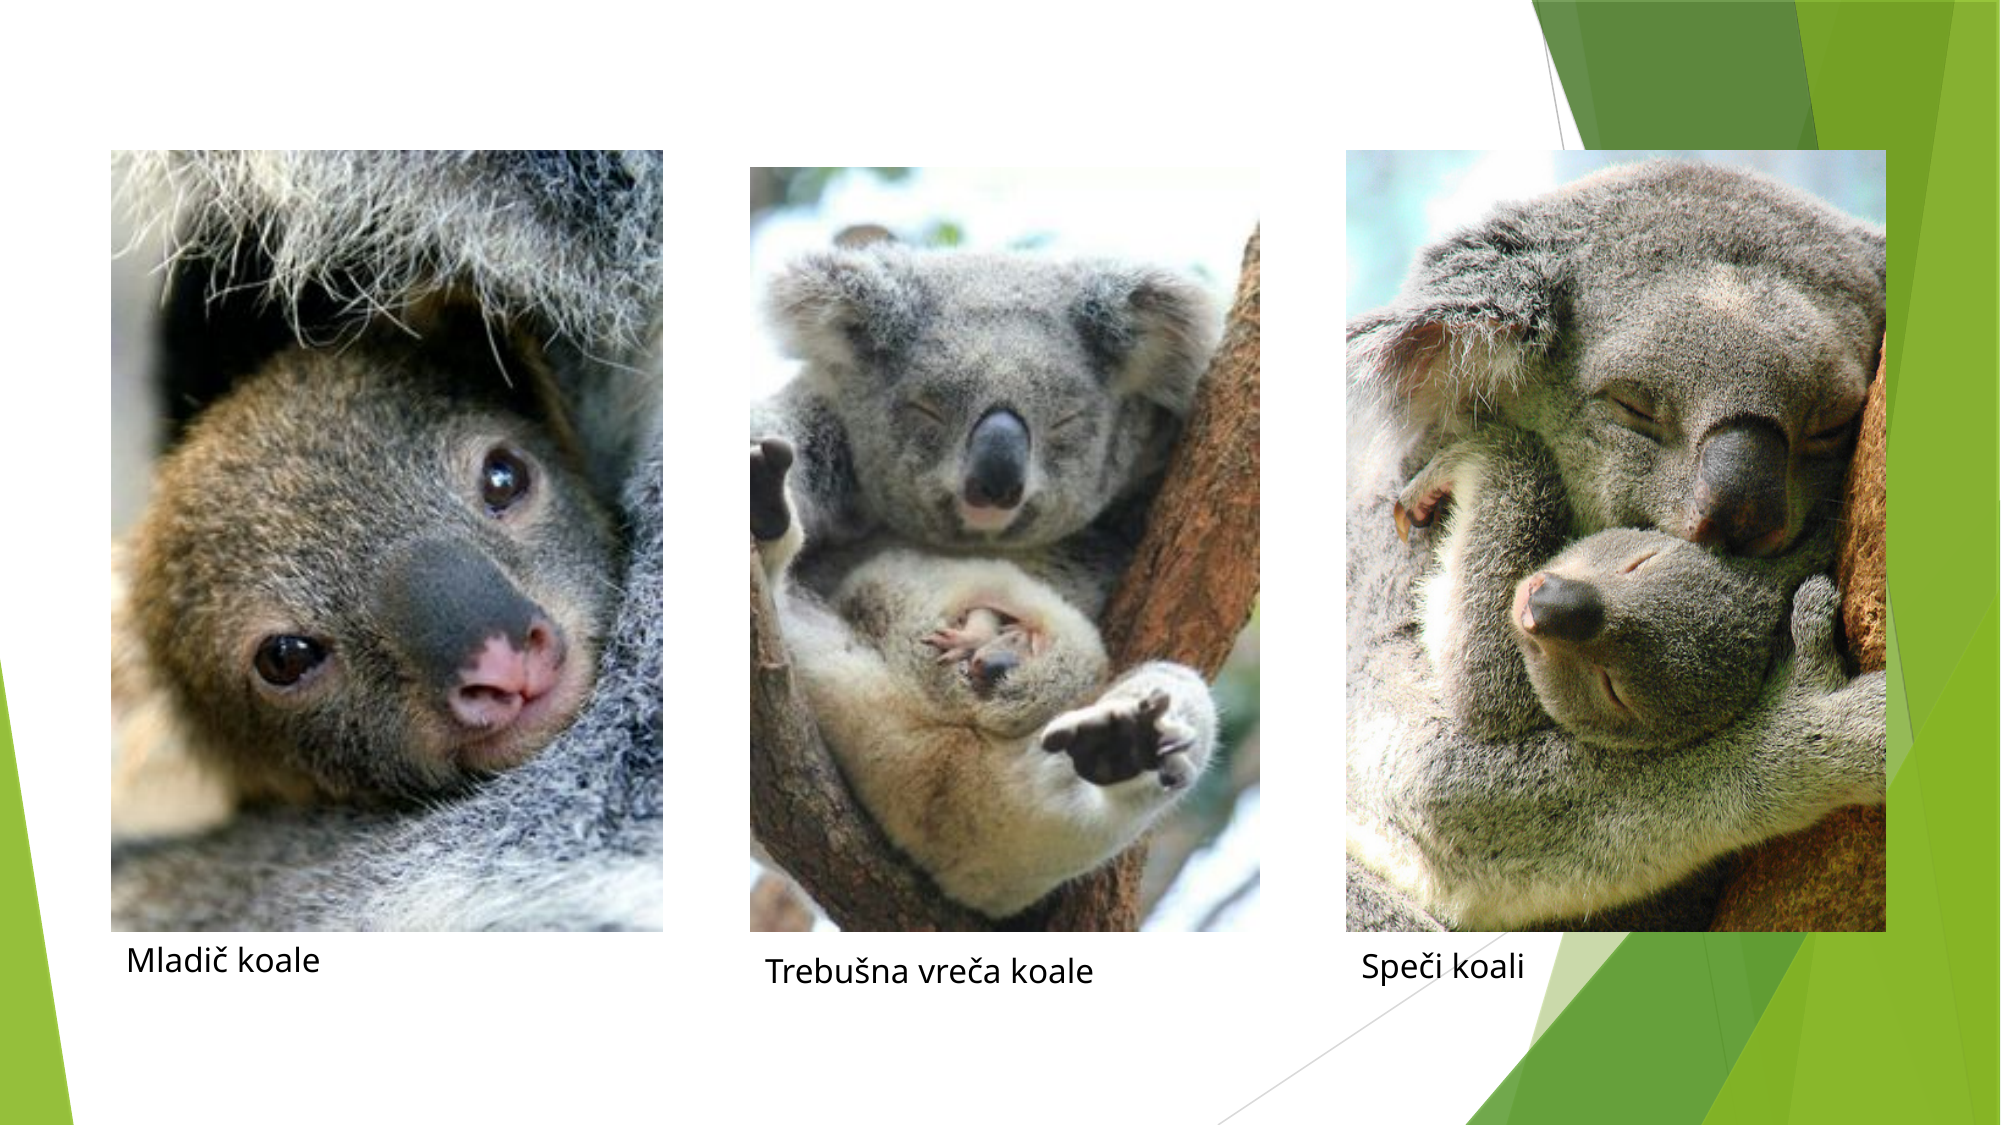

Mladič koale
Speči koali
Trebušna vreča koale